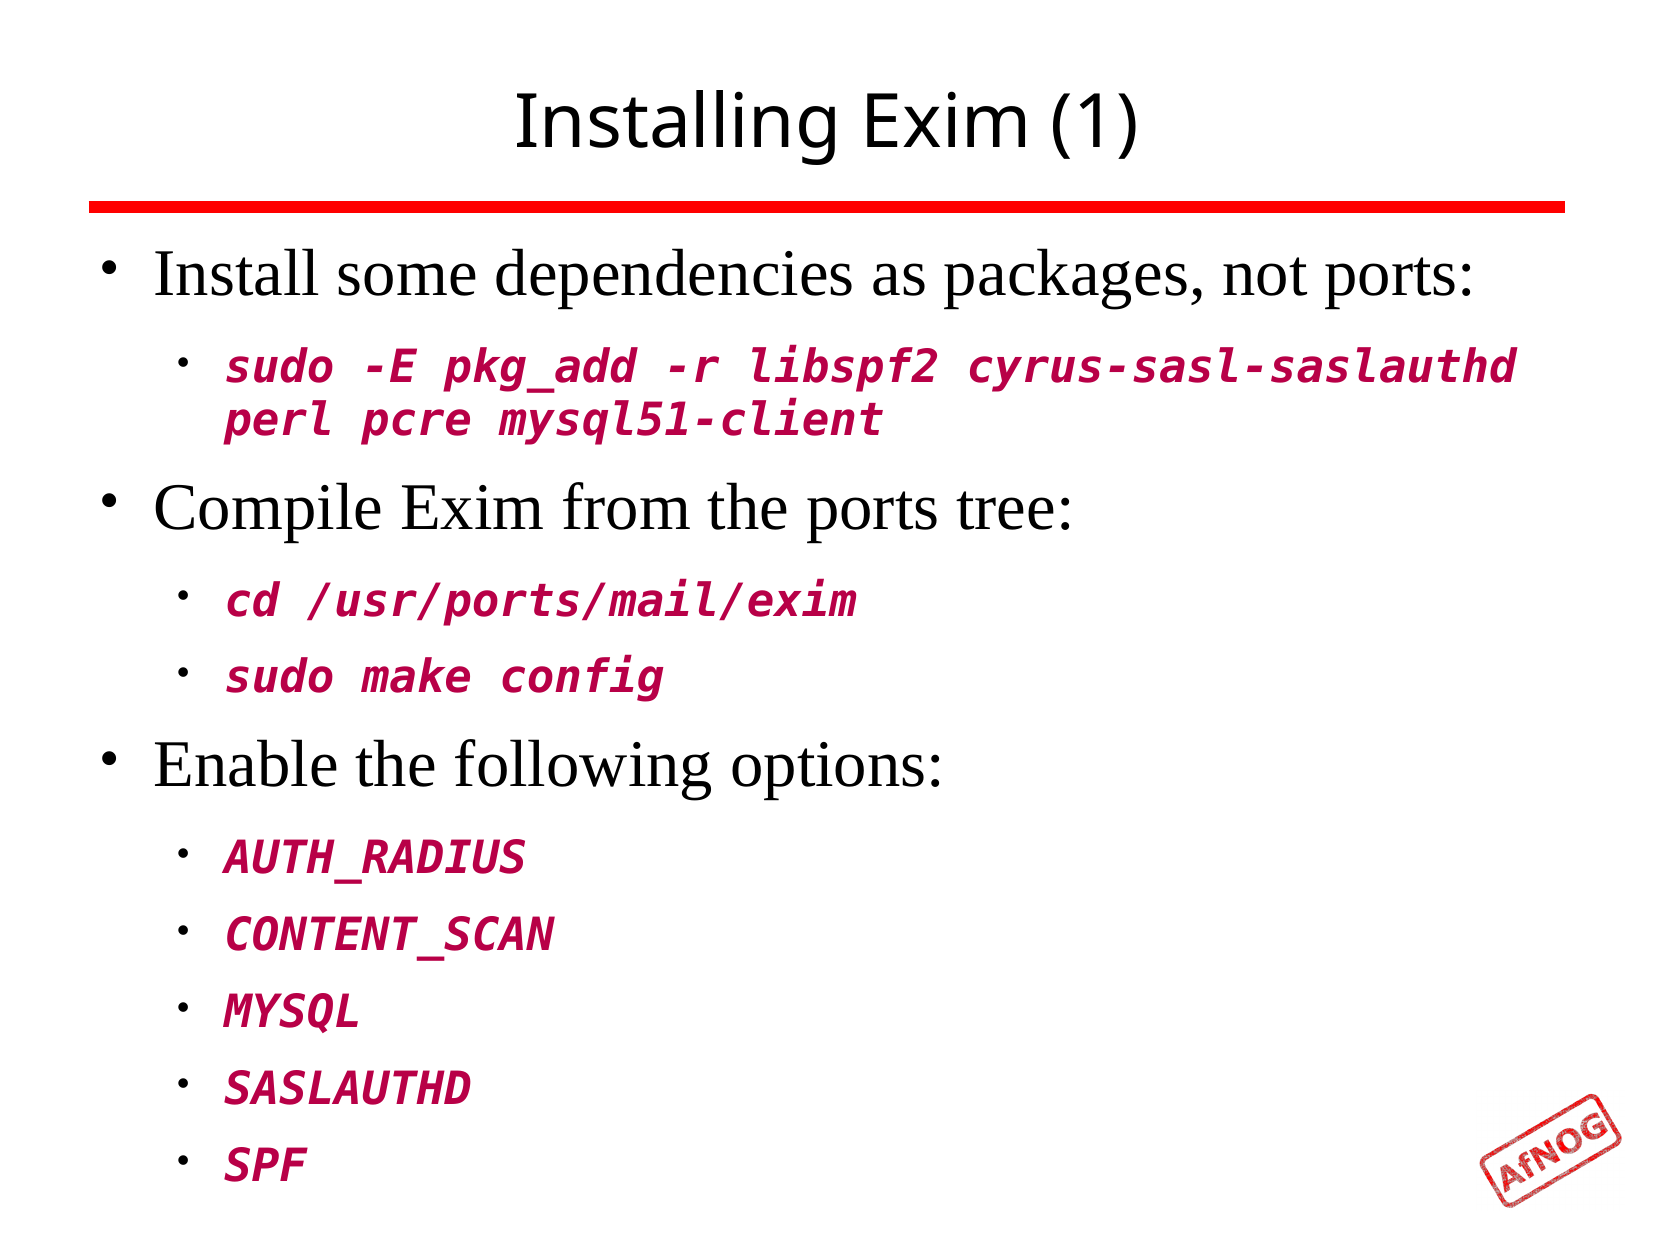

# Installing Exim (1)
Install some dependencies as packages, not ports:
sudo -E pkg_add -r libspf2 cyrus-sasl-saslauthd perl pcre mysql51-client
Compile Exim from the ports tree:
cd /usr/ports/mail/exim
sudo make config
Enable the following options:
AUTH_RADIUS
CONTENT_SCAN
MYSQL
SASLAUTHD
SPF